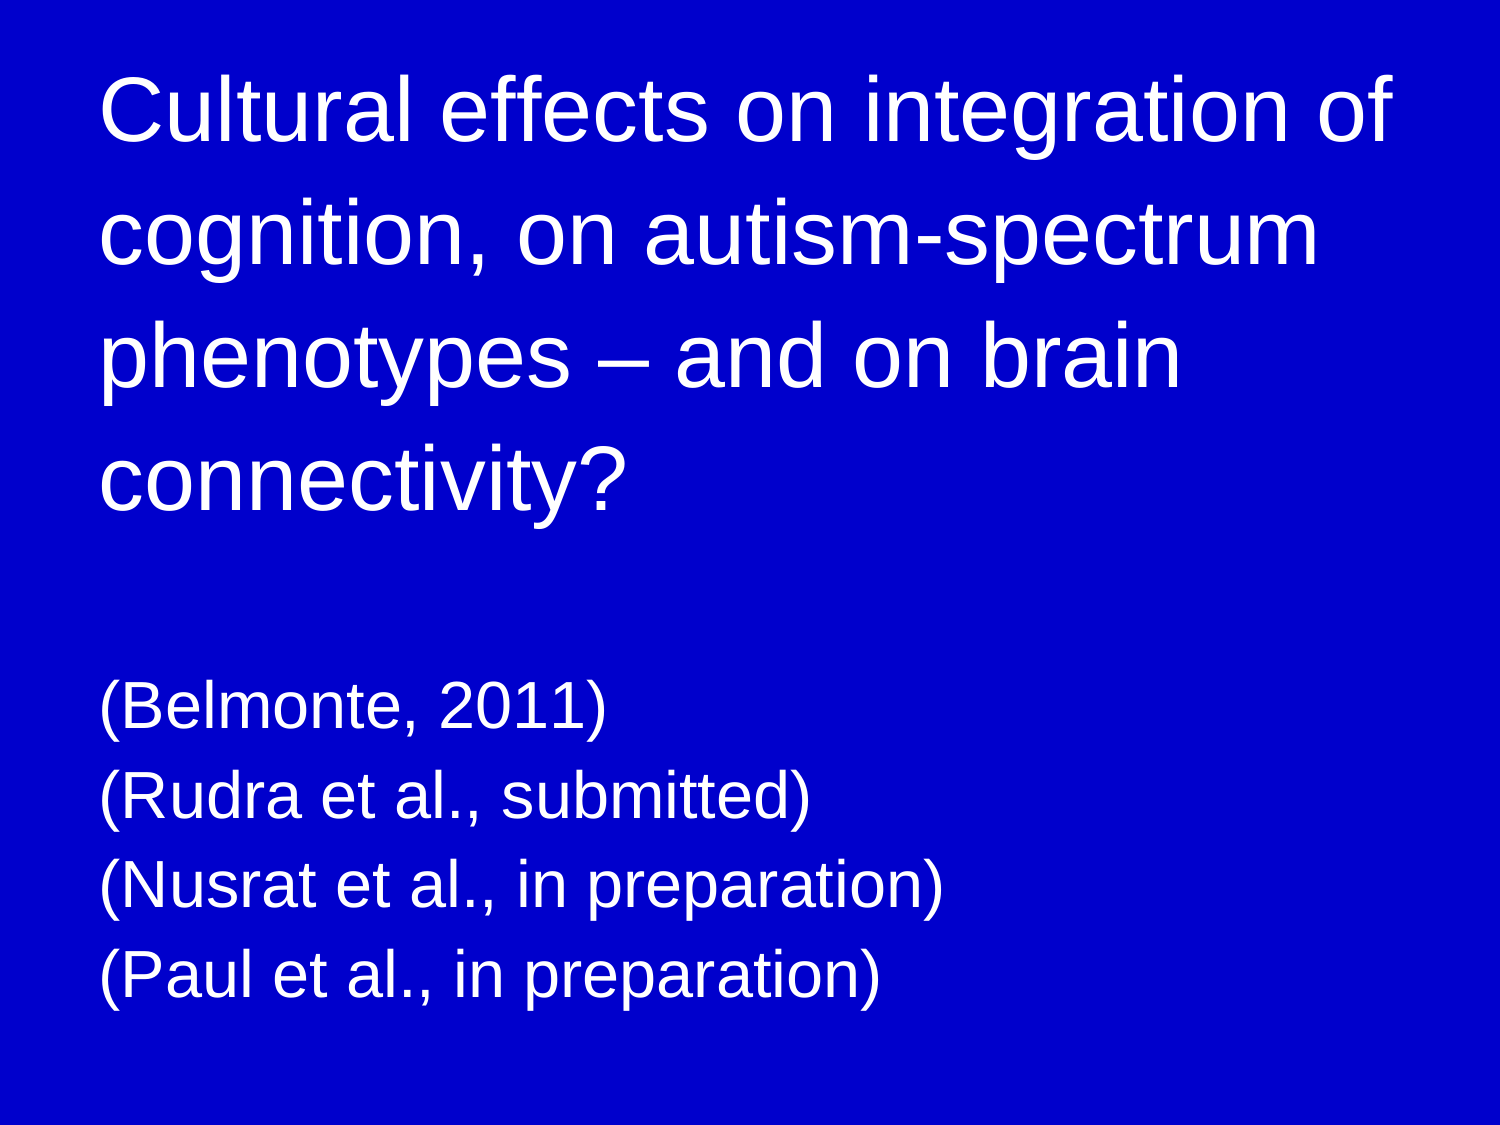

# Cultural effects on integration of cognition, on autism-spectrum phenotypes – and on brain connectivity? (Belmonte, 2011) (Rudra et al., submitted) (Nusrat et al., in preparation) (Paul et al., in preparation)